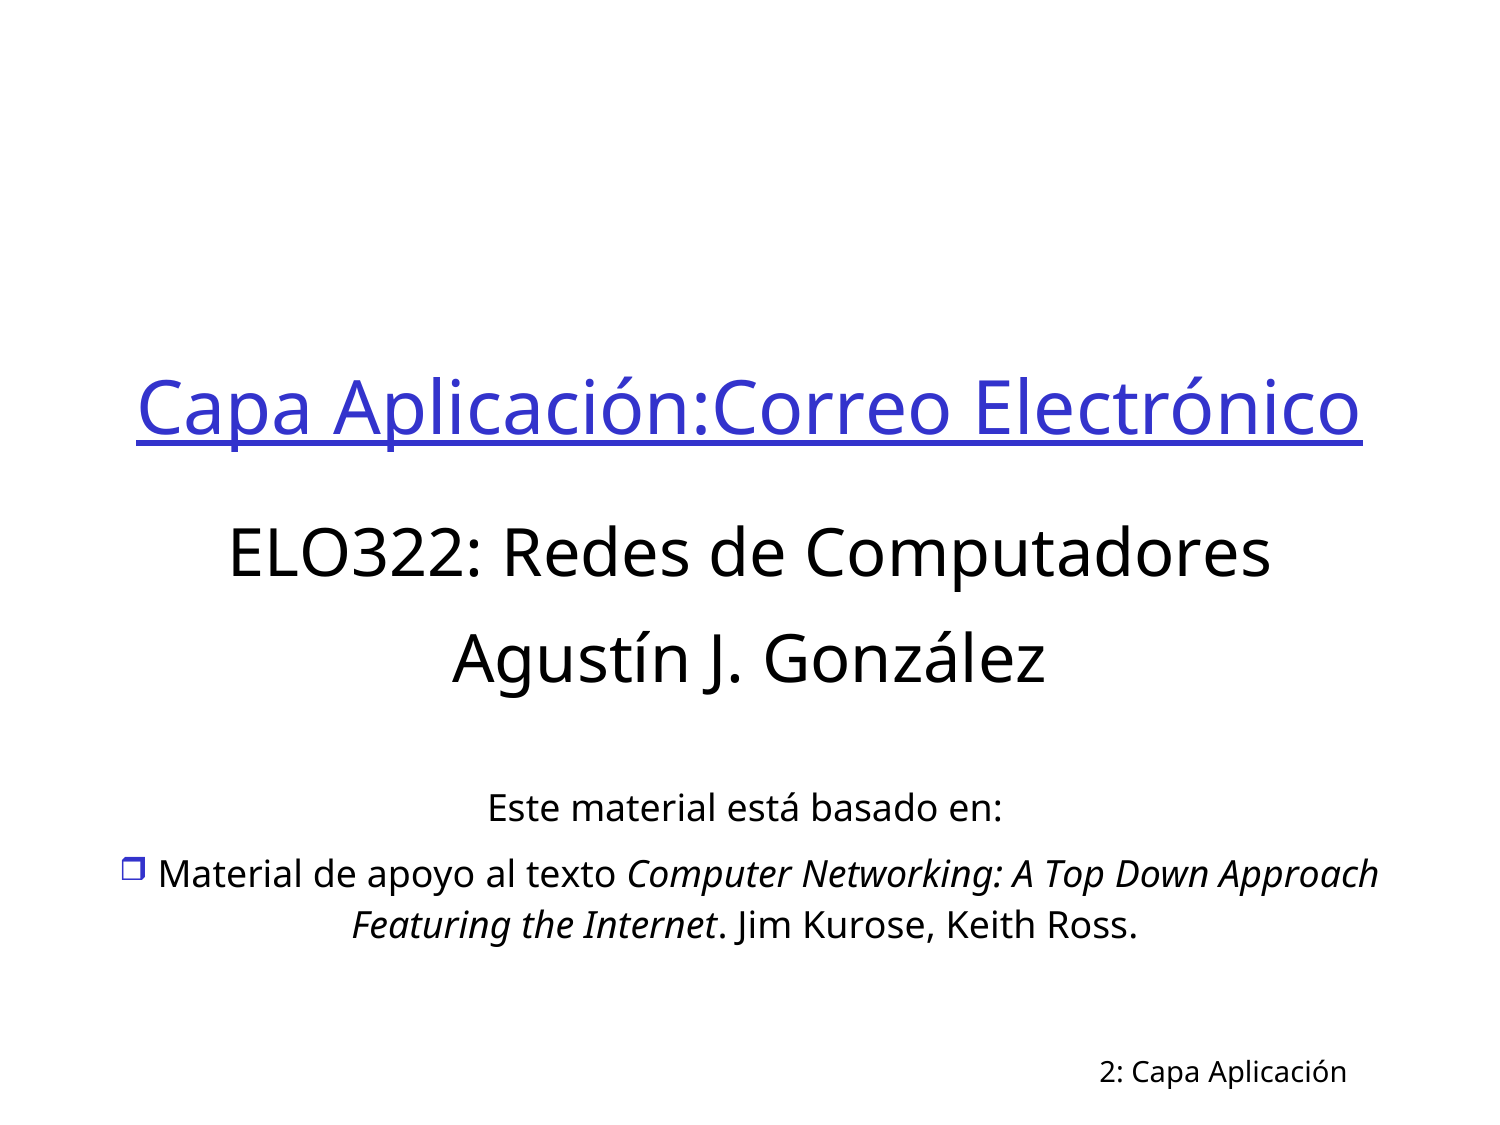

# Capa Aplicación:Correo Electrónico
ELO322: Redes de Computadores
Agustín J. González
Este material está basado en:
 Material de apoyo al texto Computer Networking: A Top Down Approach Featuring the Internet. Jim Kurose, Keith Ross.